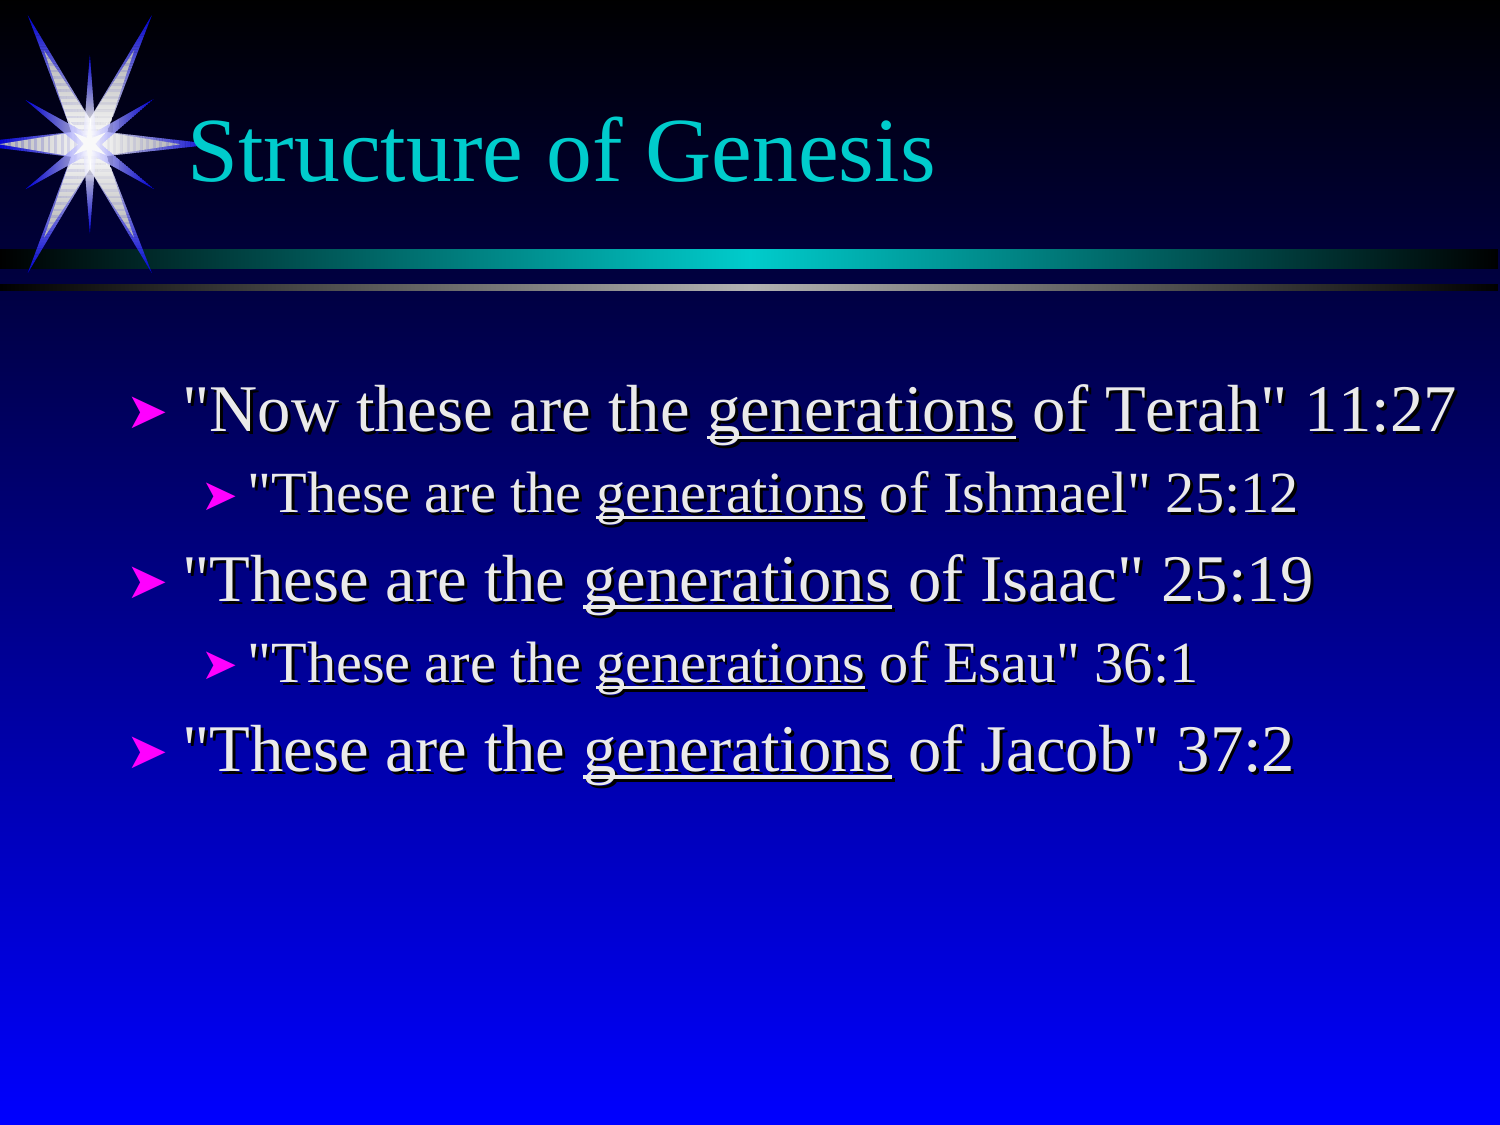

# Structure of Genesis
"Now these are the generations of Terah" 11:27
"These are the generations of Ishmael" 25:12
"These are the generations of Isaac" 25:19
"These are the generations of Esau" 36:1
"These are the generations of Jacob" 37:2